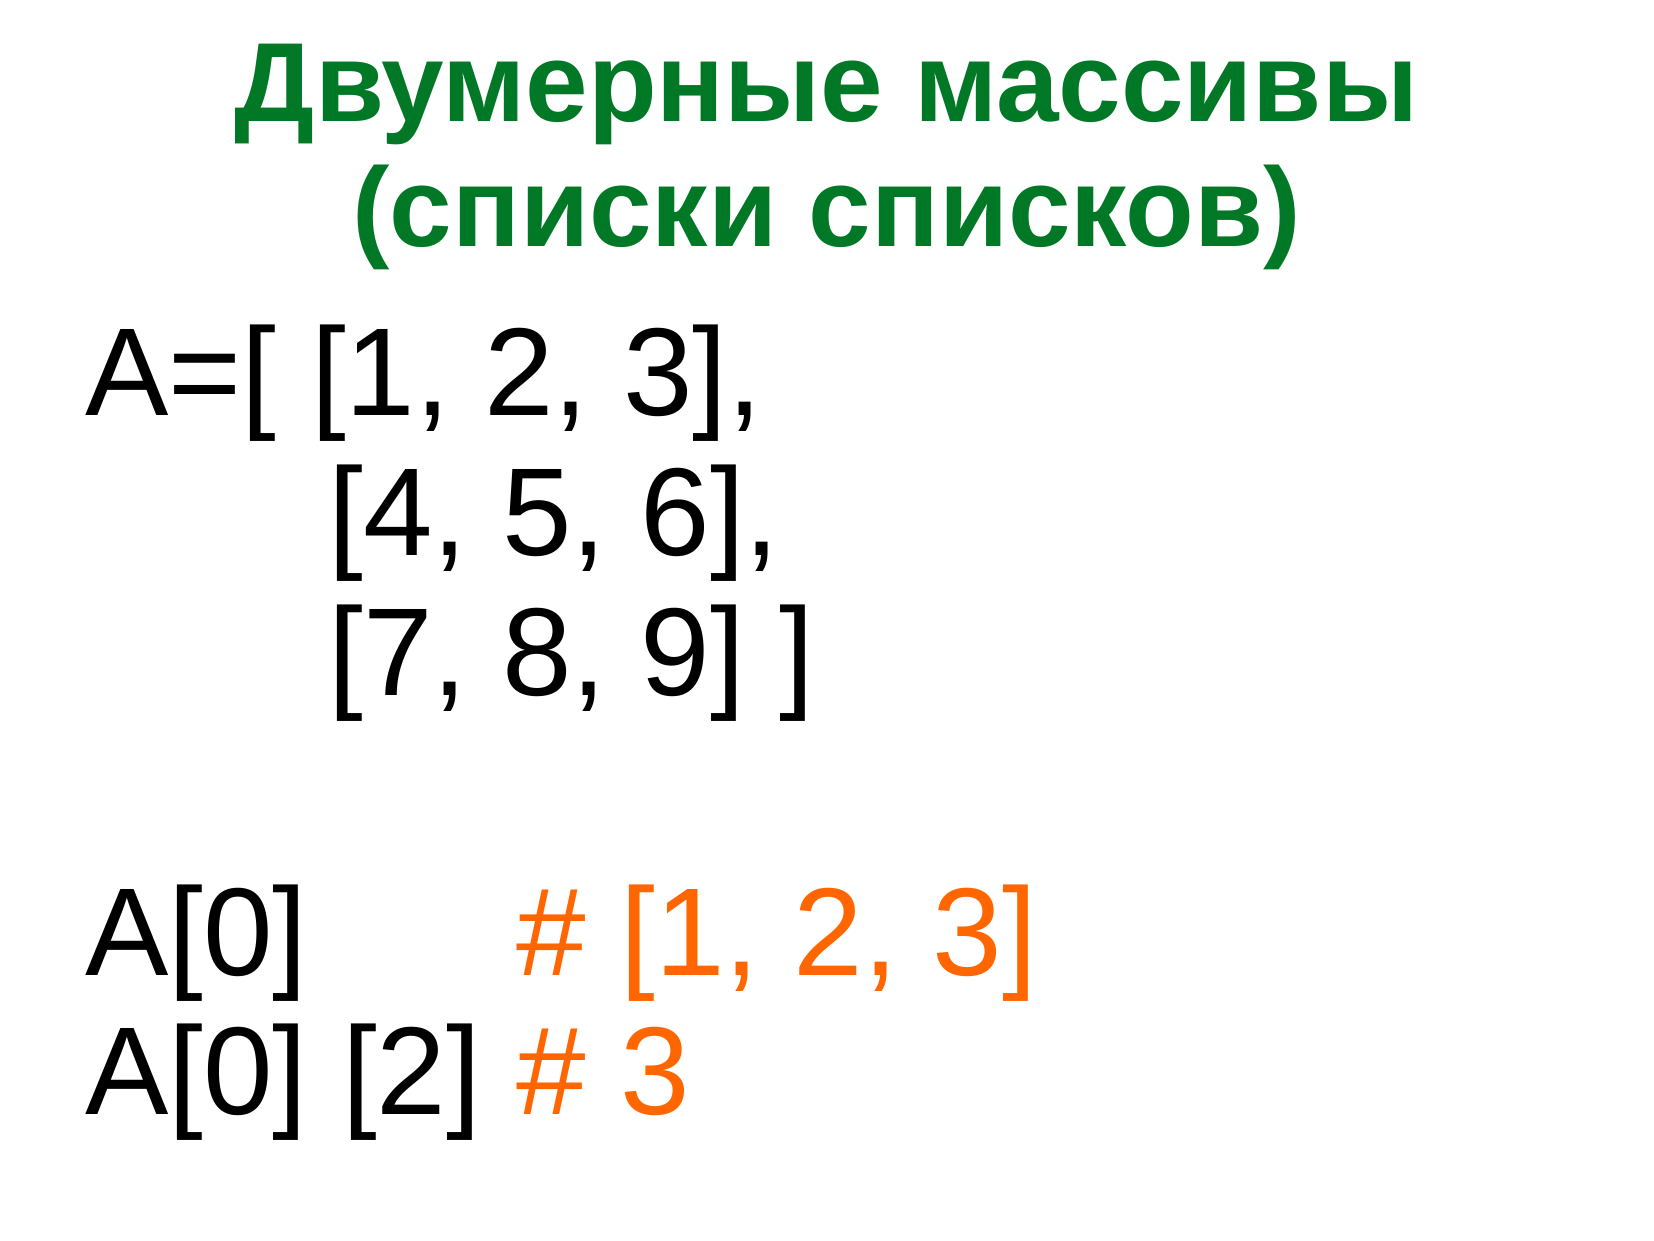

# Двумерные массивы (списки списков)
A=[ [1, 2, 3],
 [4, 5, 6],
 [7, 8, 9] ]
A[0] # [1, 2, 3]
A[0] [2] # 3